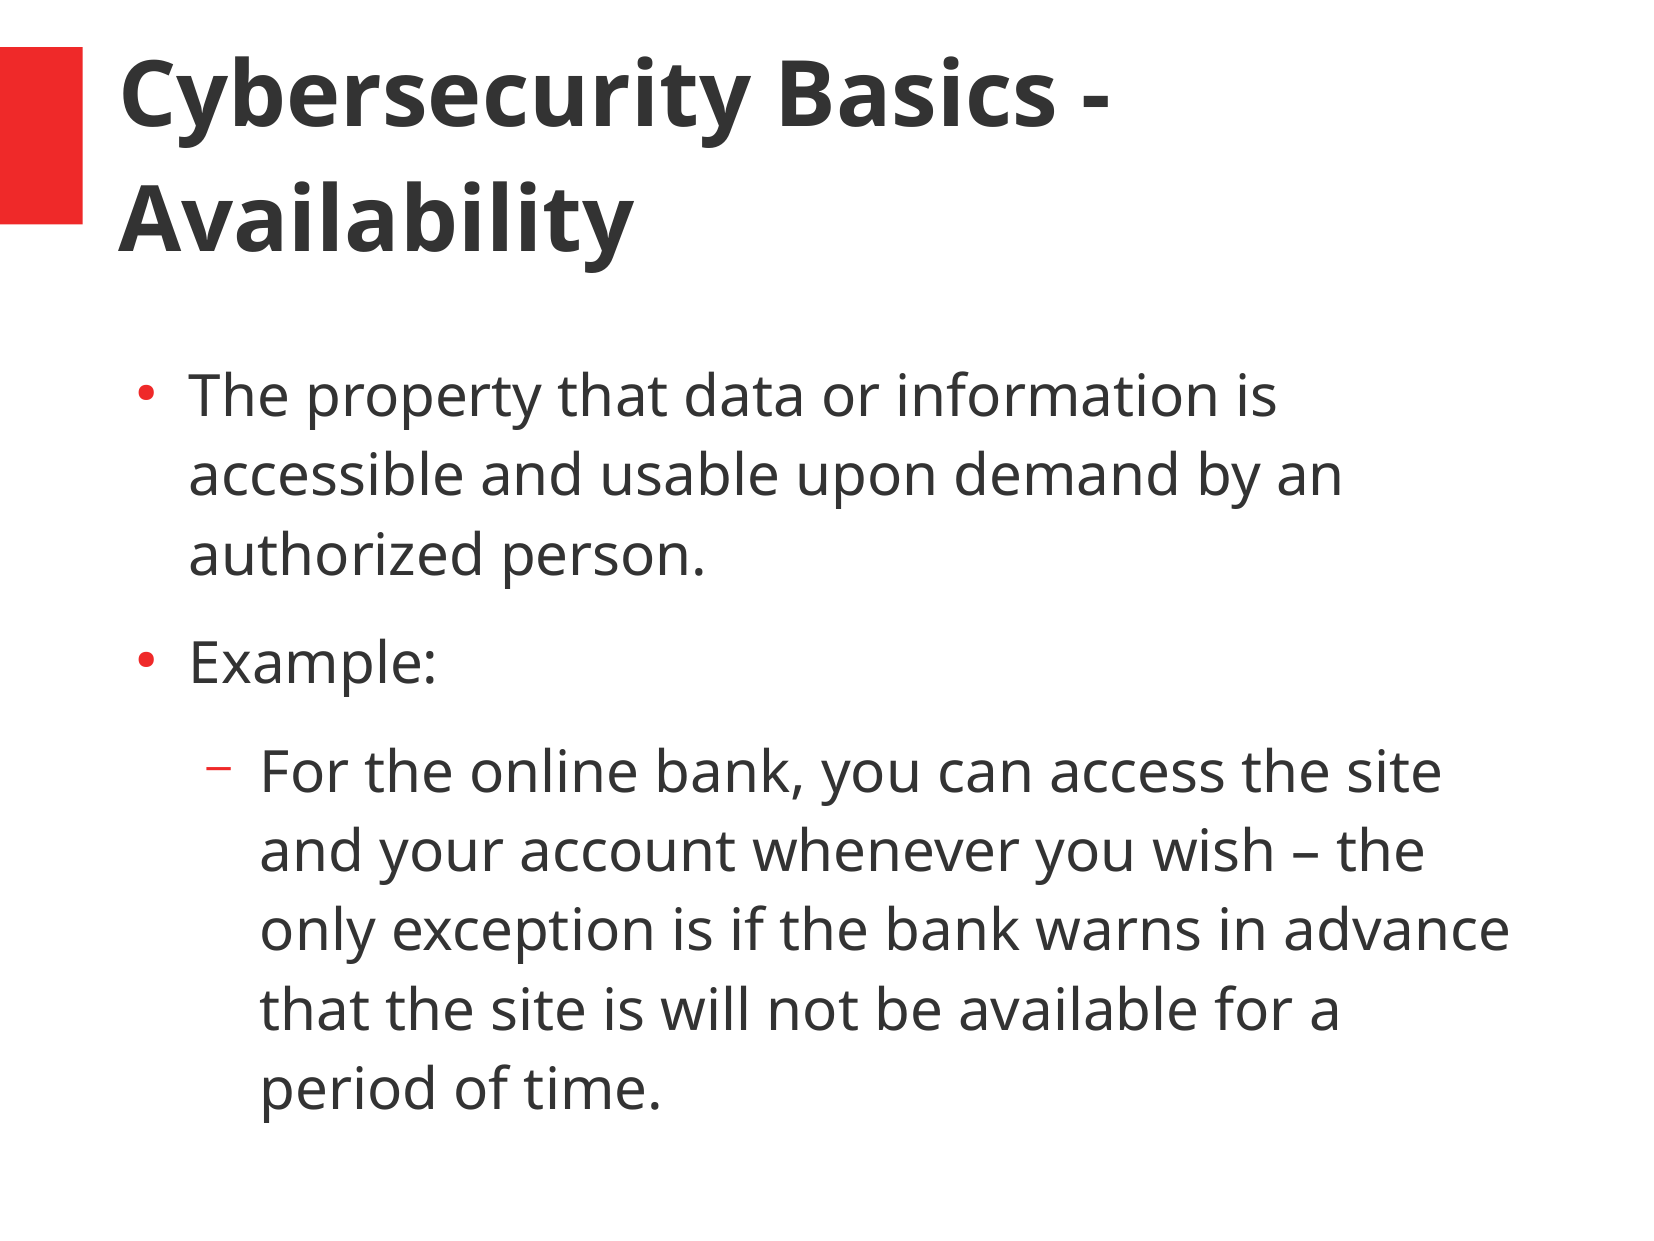

# Cybersecurity Basics - Availability
The property that data or information is accessible and usable upon demand by an authorized person.
Example:
For the online bank, you can access the site and your account whenever you wish – the only exception is if the bank warns in advance that the site is will not be available for a period of time.